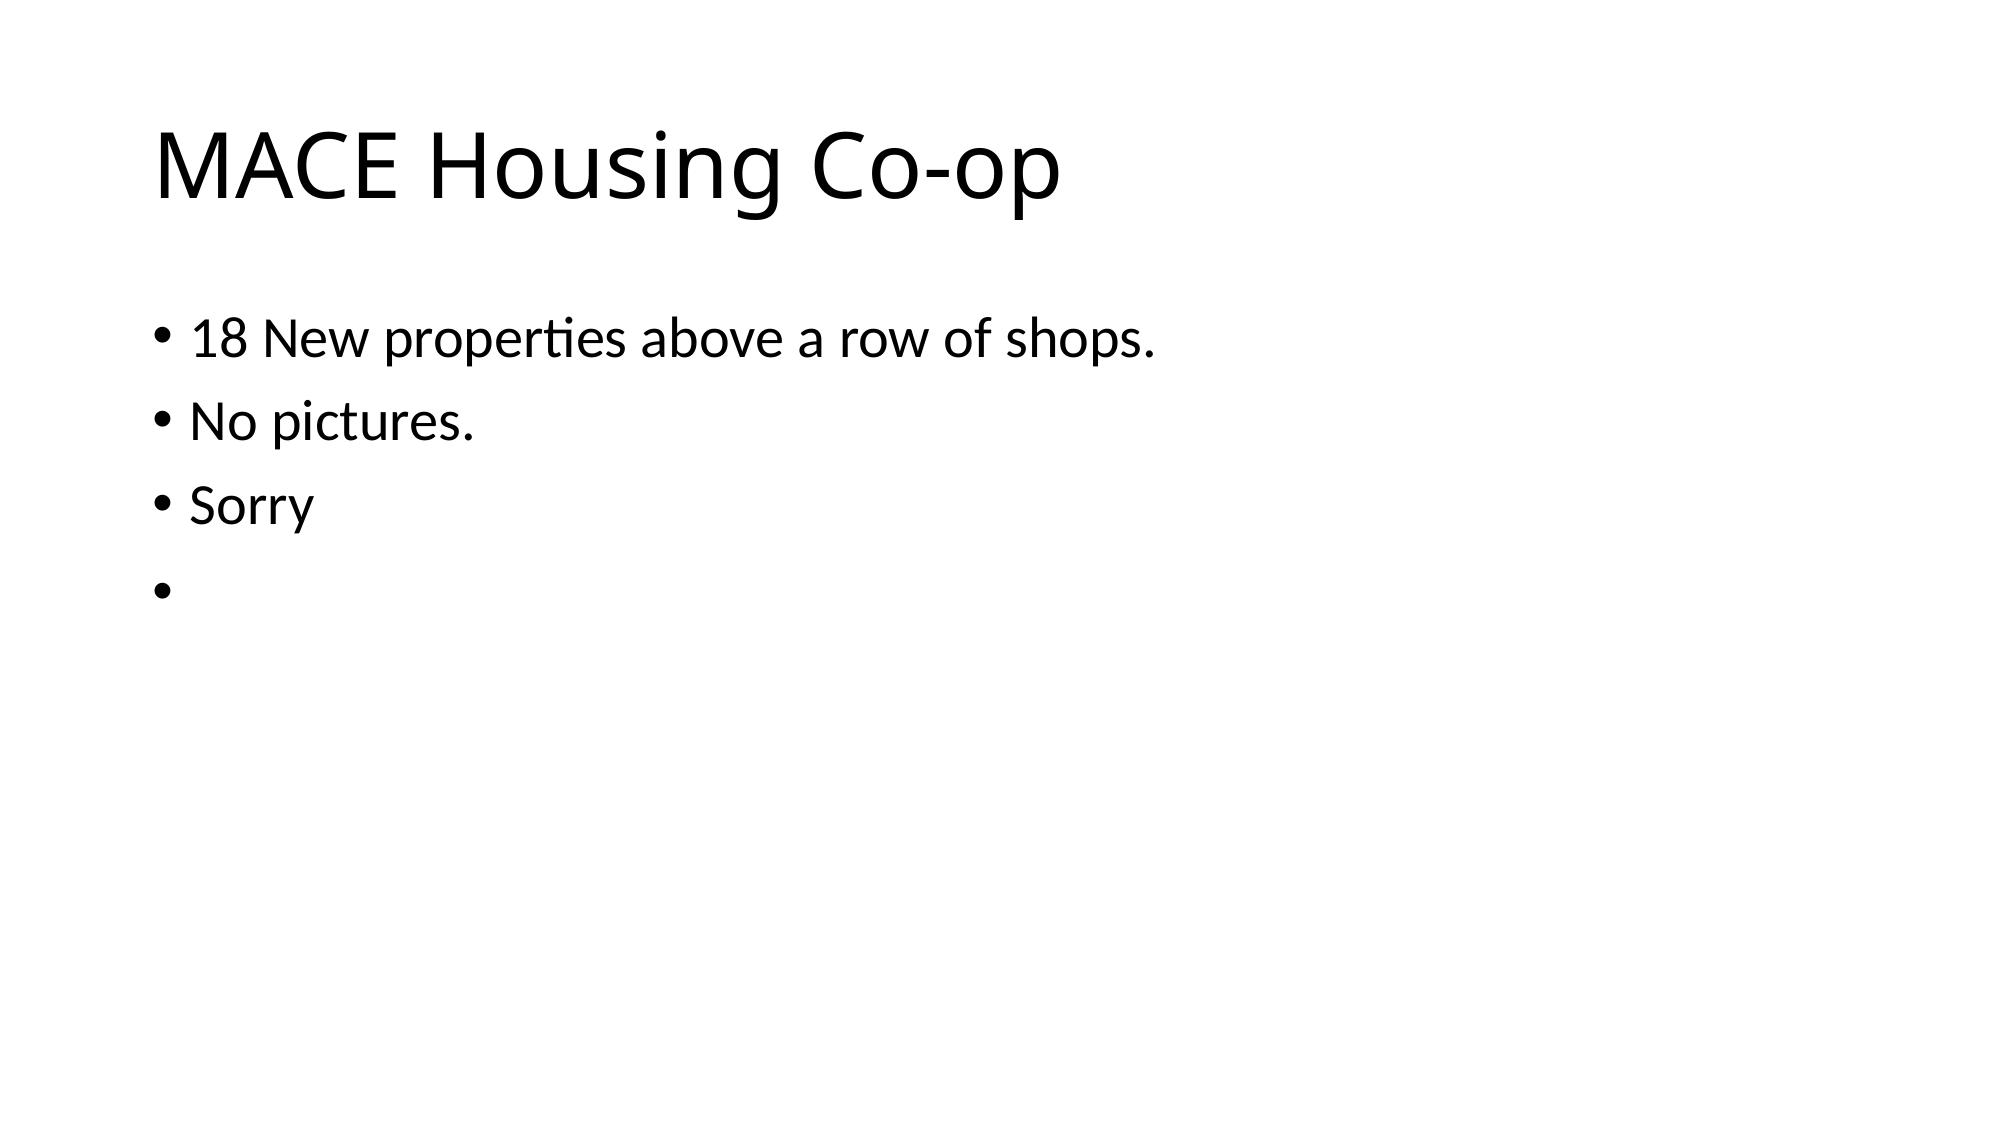

# MACE Housing Co-op
18 New properties above a row of shops.
No pictures.
Sorry